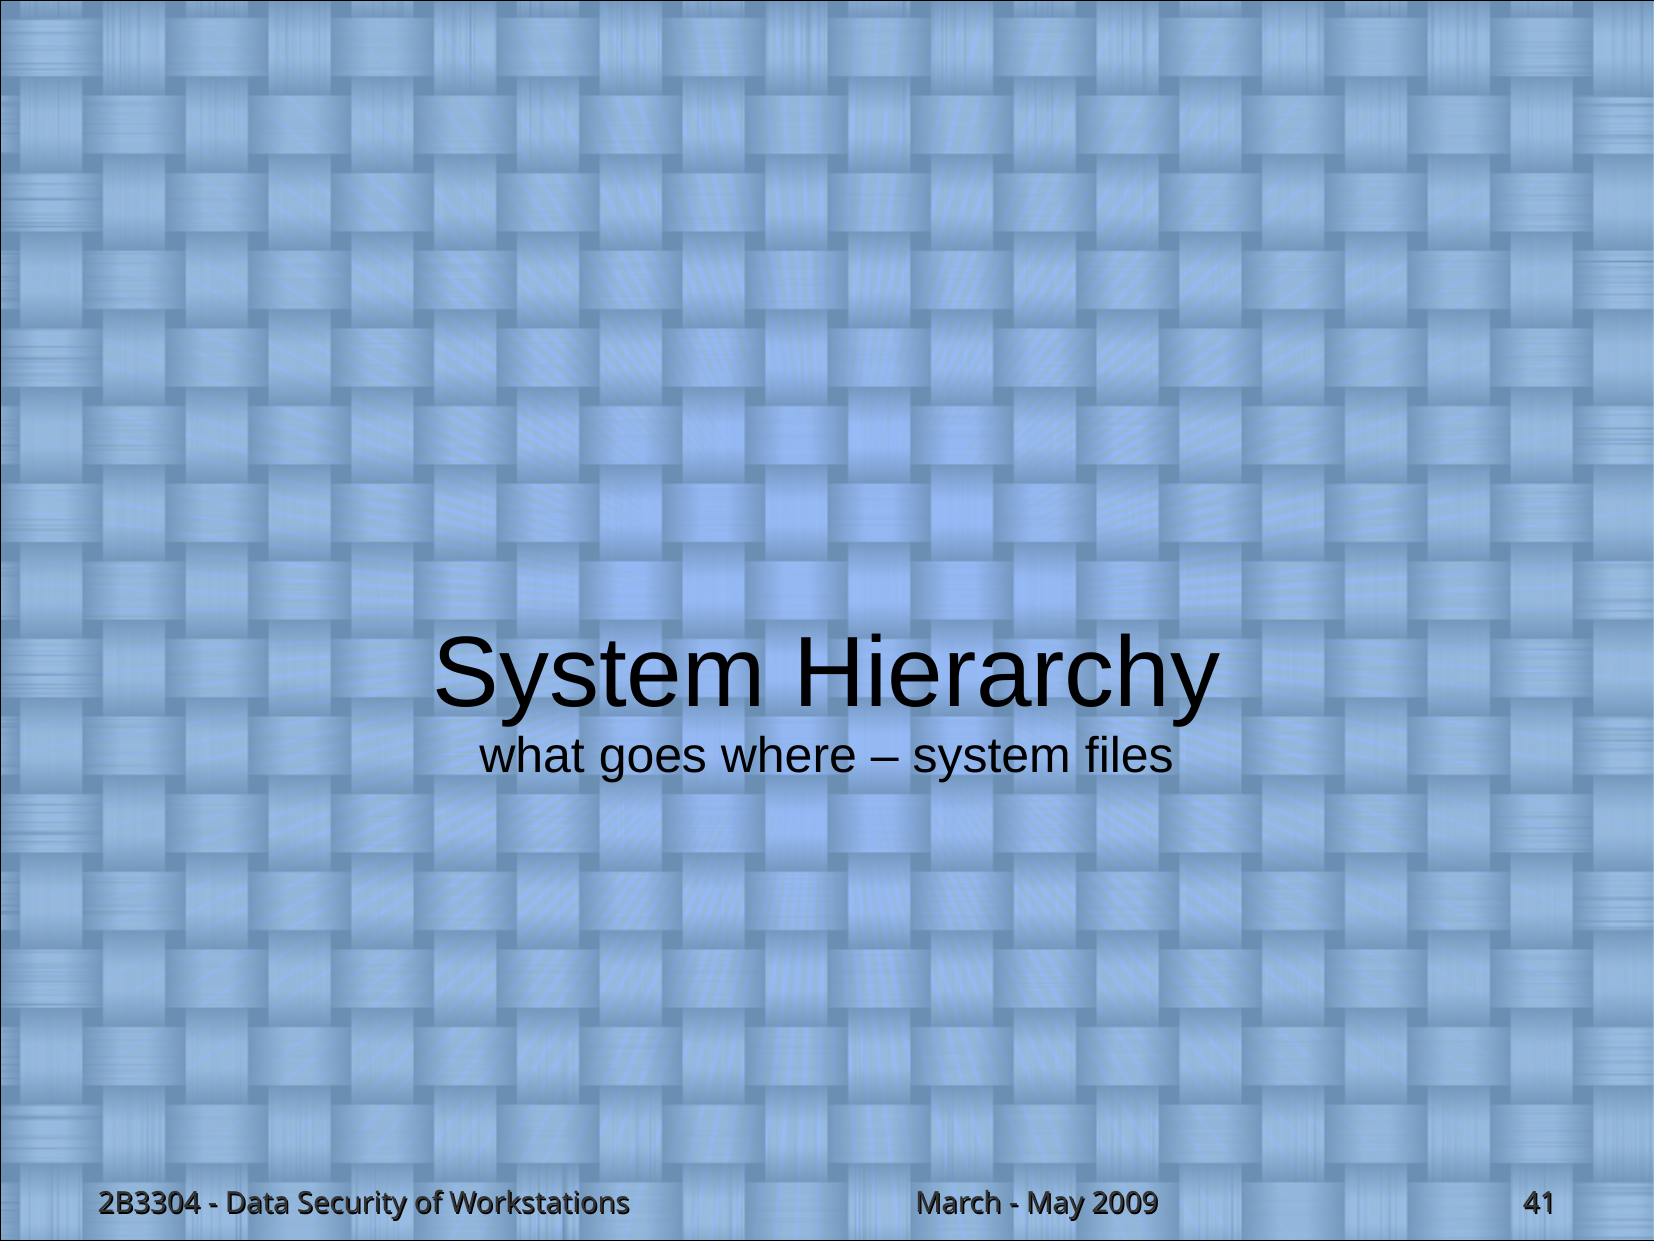

#
System Hierarchy
what goes where – system files